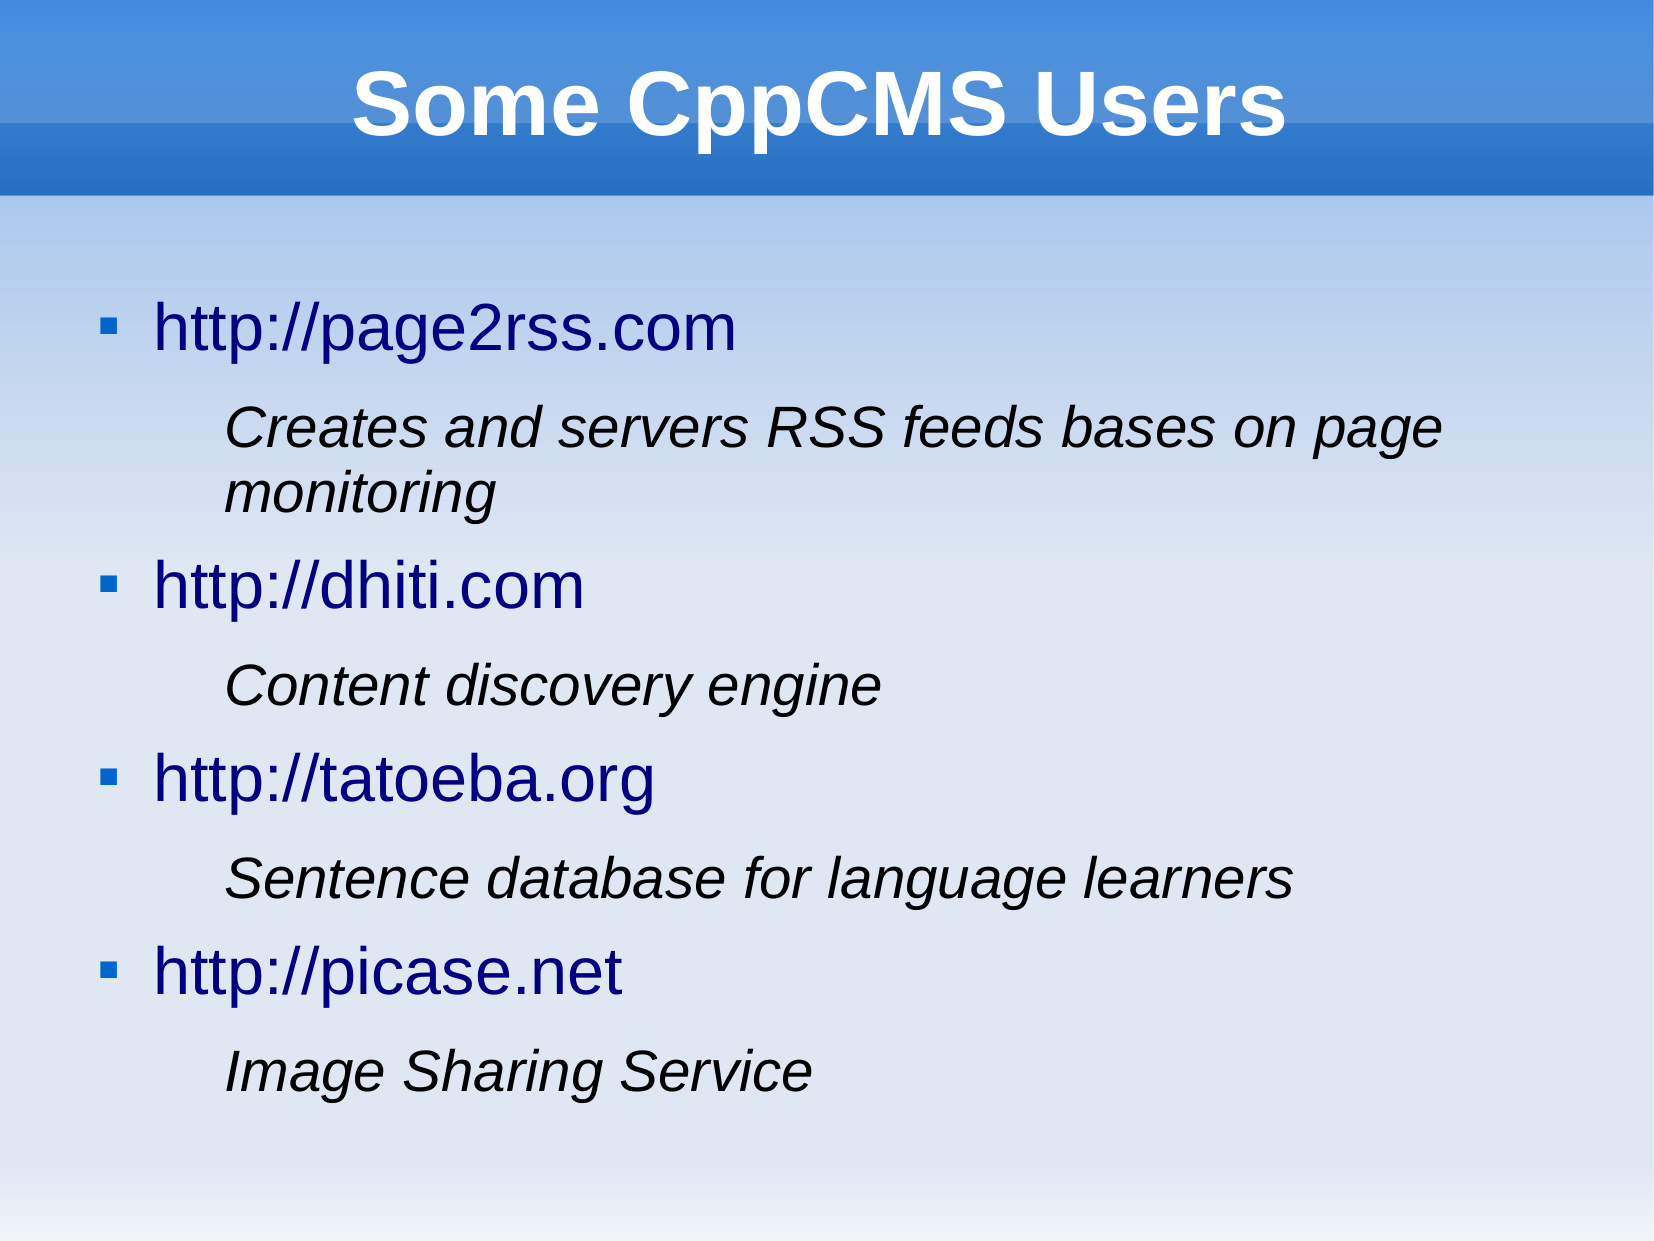

# Some CppCMS Users
http://page2rss.com
Creates and servers RSS feeds bases on page monitoring
http://dhiti.com
Content discovery engine
http://tatoeba.org
Sentence database for language learners
http://picase.net
Image Sharing Service